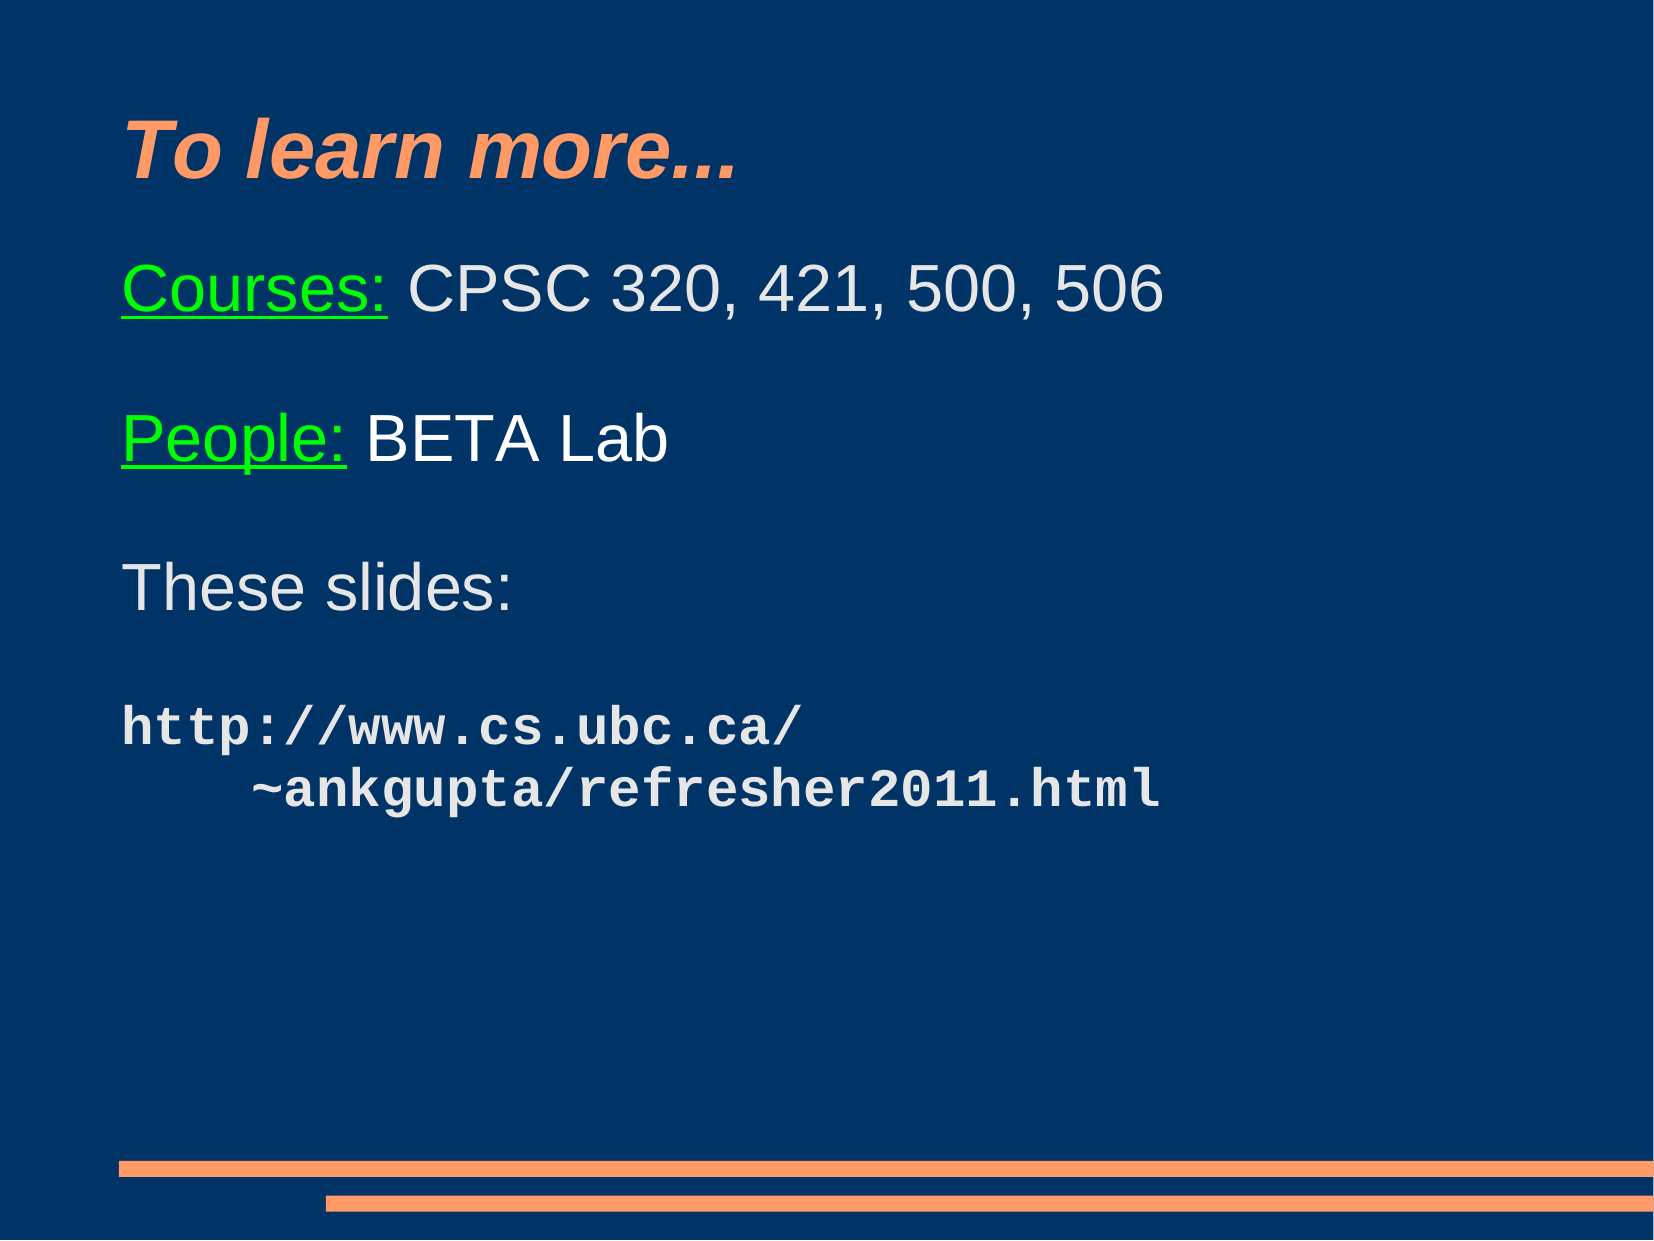

# To learn more...
Courses: CPSC 320, 421, 500, 506
People: BETA Lab
These slides:
http://www.cs.ubc.ca/
 ~ankgupta/refresher2011.html